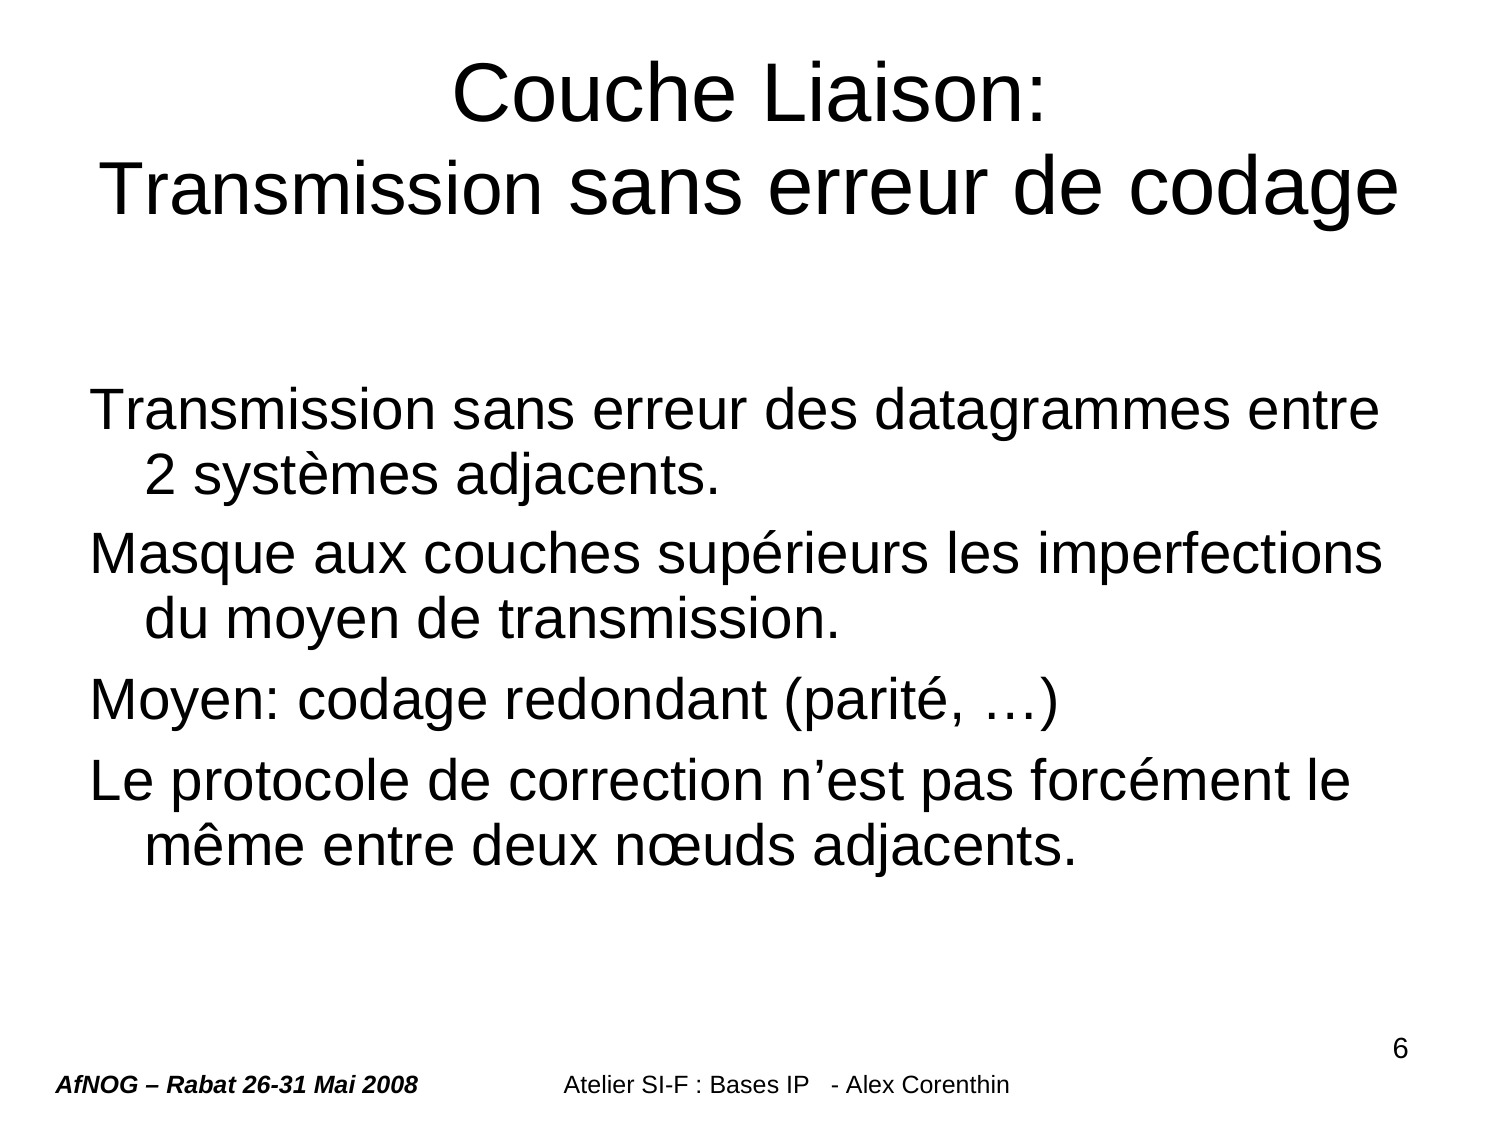

# Couche Liaison: Transmission sans erreur de codage
Transmission sans erreur des datagrammes entre 2 systèmes adjacents.
Masque aux couches supérieurs les imperfections du moyen de transmission.
Moyen: codage redondant (parité, …)‏
Le protocole de correction n’est pas forcément le même entre deux nœuds adjacents.
6